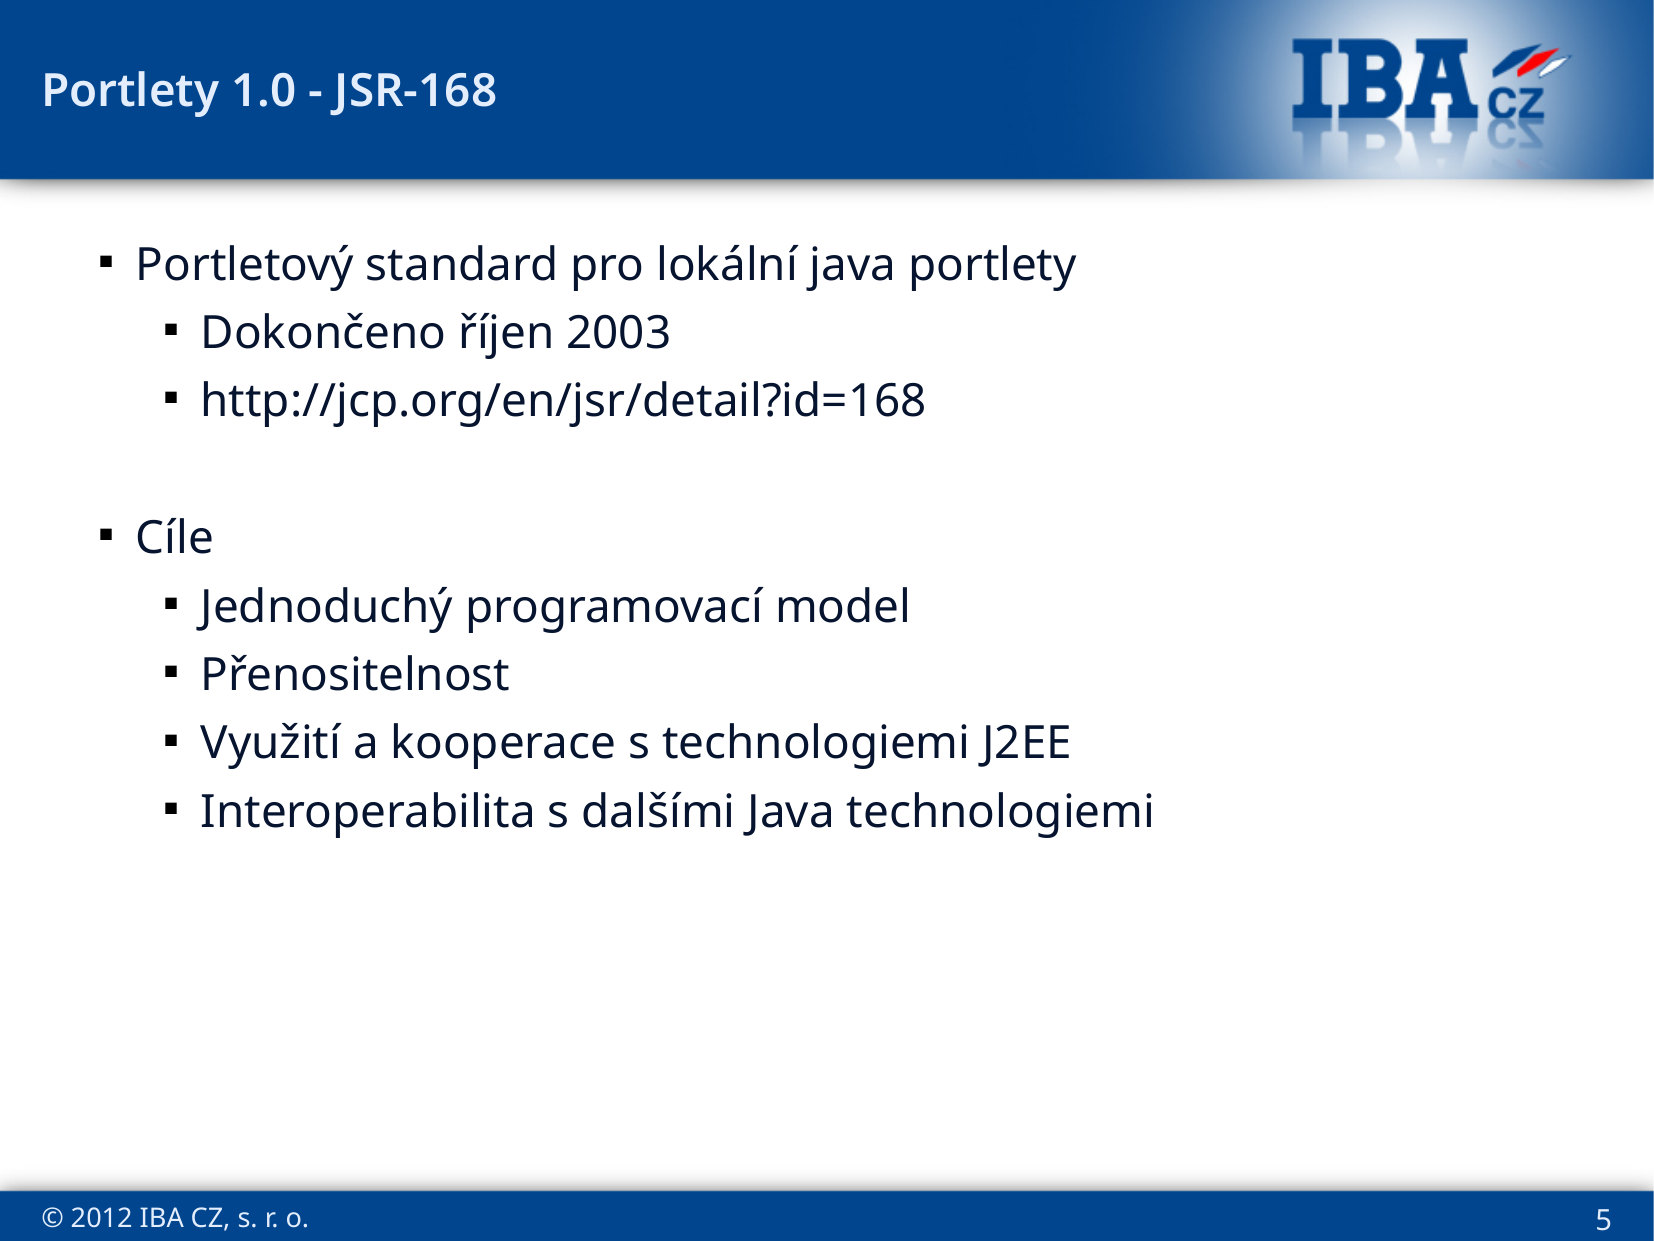

# Portlety 1.0 - JSR-168
Portletový standard pro lokální java portlety
Dokončeno říjen 2003
http://jcp.org/en/jsr/detail?id=168
Cíle
Jednoduchý programovací model
Přenositelnost
Využití a kooperace s technologiemi J2EE
Interoperabilita s dalšími Java technologiemi
5